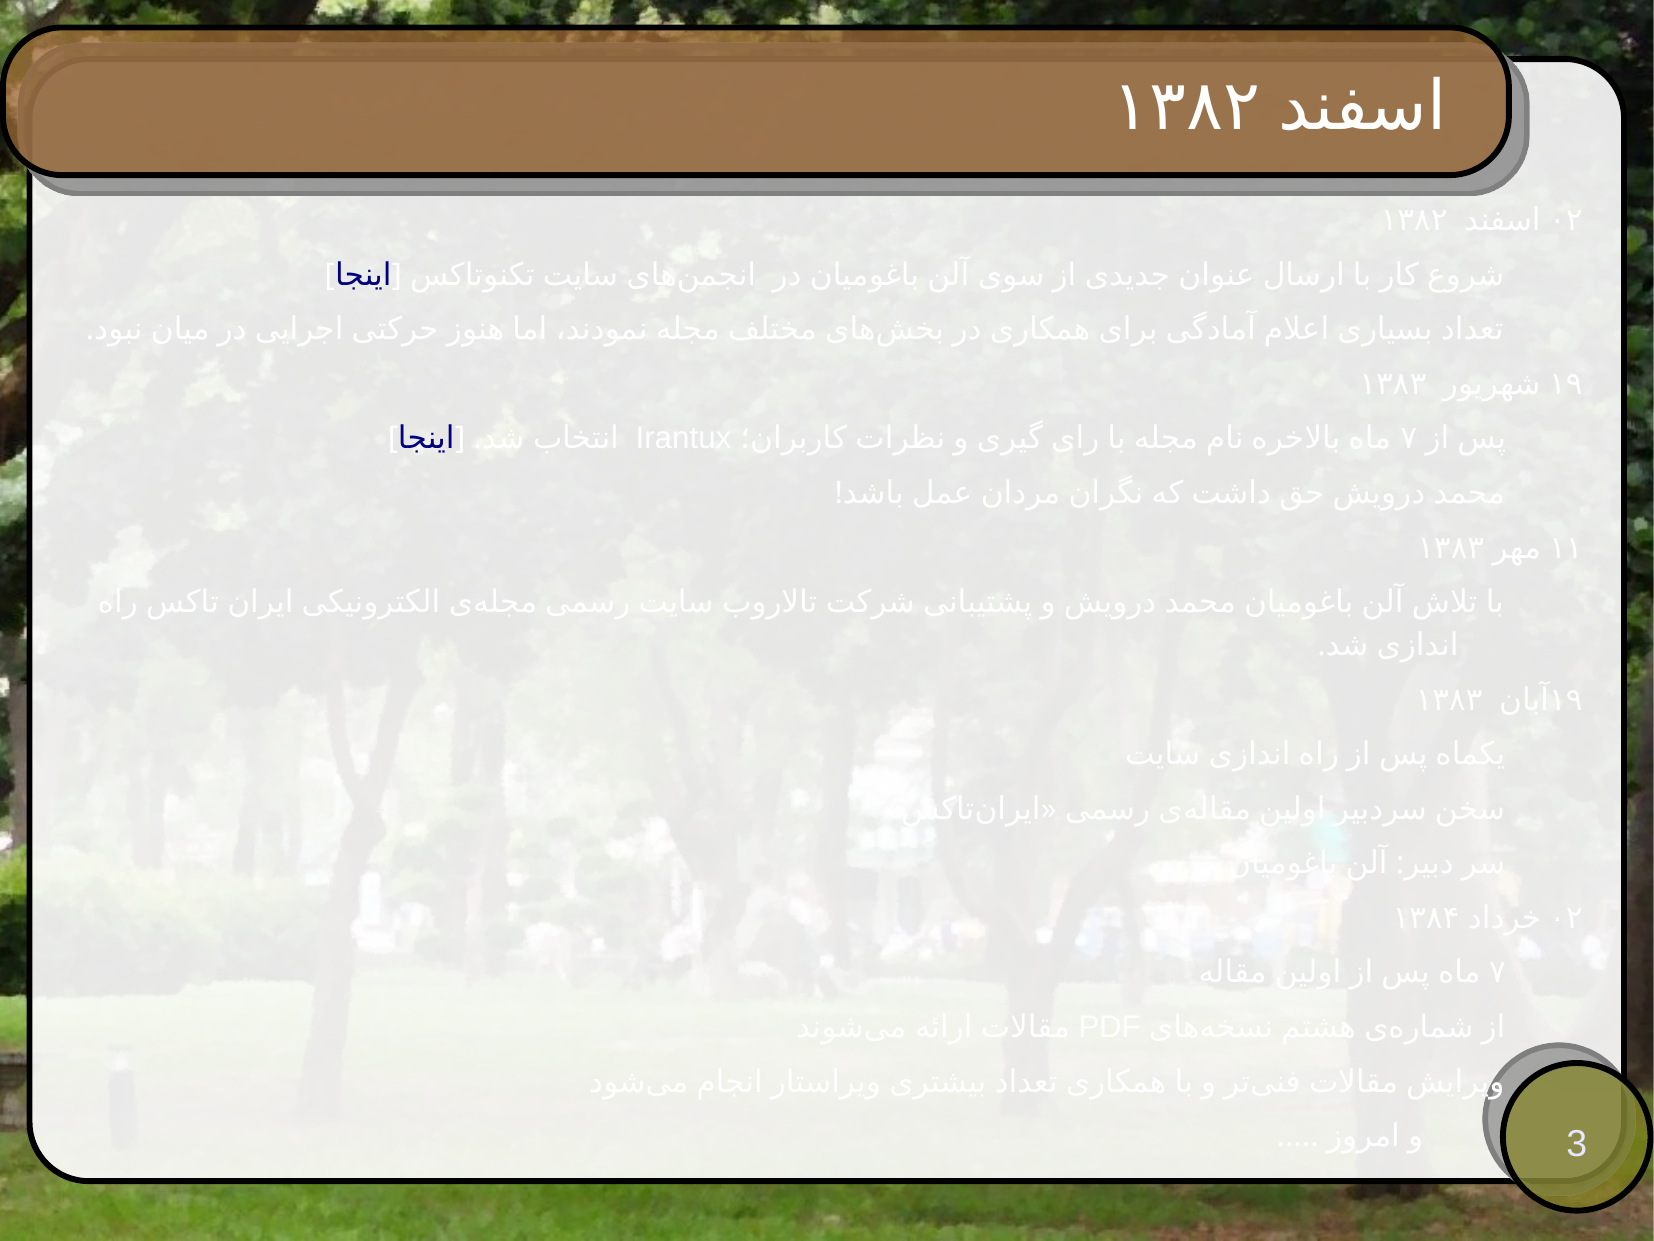

# اسفند ۱۳۸۲
۰۲ اسفند ۱۳۸۲
شروع کار با ارسال عنوان جدیدی از سوی آلن باغومیان در انجمن‌های سایت تکنوتاکس [اینجا]
تعداد بسیاری اعلام آمادگی برای همکاری در بخش‌های مختلف مجله نمودند، اما هنوز حرکتی اجرایی در میان نبود.
۱۹ شهریور ۱۳۸۳
پس از ۷ ماه بالاخره نام مجله با رای گیری و نظرات کاربران؛ Irantux انتخاب شد. [اینجا]
محمد درویش حق داشت که نگران مردان عمل باشد!
۱۱ مهر ۱۳۸۳
با تلاش آلن باغومیان محمد درویش و پشتیبانی شرکت تالاروب سایت رسمی مجله‌ی الکترونیکی ایران تاکس راه اندازی شد.
۱۹آبان ۱۳۸۳
یکماه پس از راه اندازی سایت
سخن سردبیر اولین مقاله‌ی رسمی «ایران‌تاکس»
سر دبیر: آلن باغومیان
۰۲ خرداد ۱۳۸۴
۷ ماه پس از اولین مقاله
از شماره‌ی هشتم نسخه‌های PDF مقالات ارائه می‌شوند
ویرایش مقالات فنی‌تر و با همکاری تعداد بیشتری ویراستار انجام می‌شود
و امروز .....
3